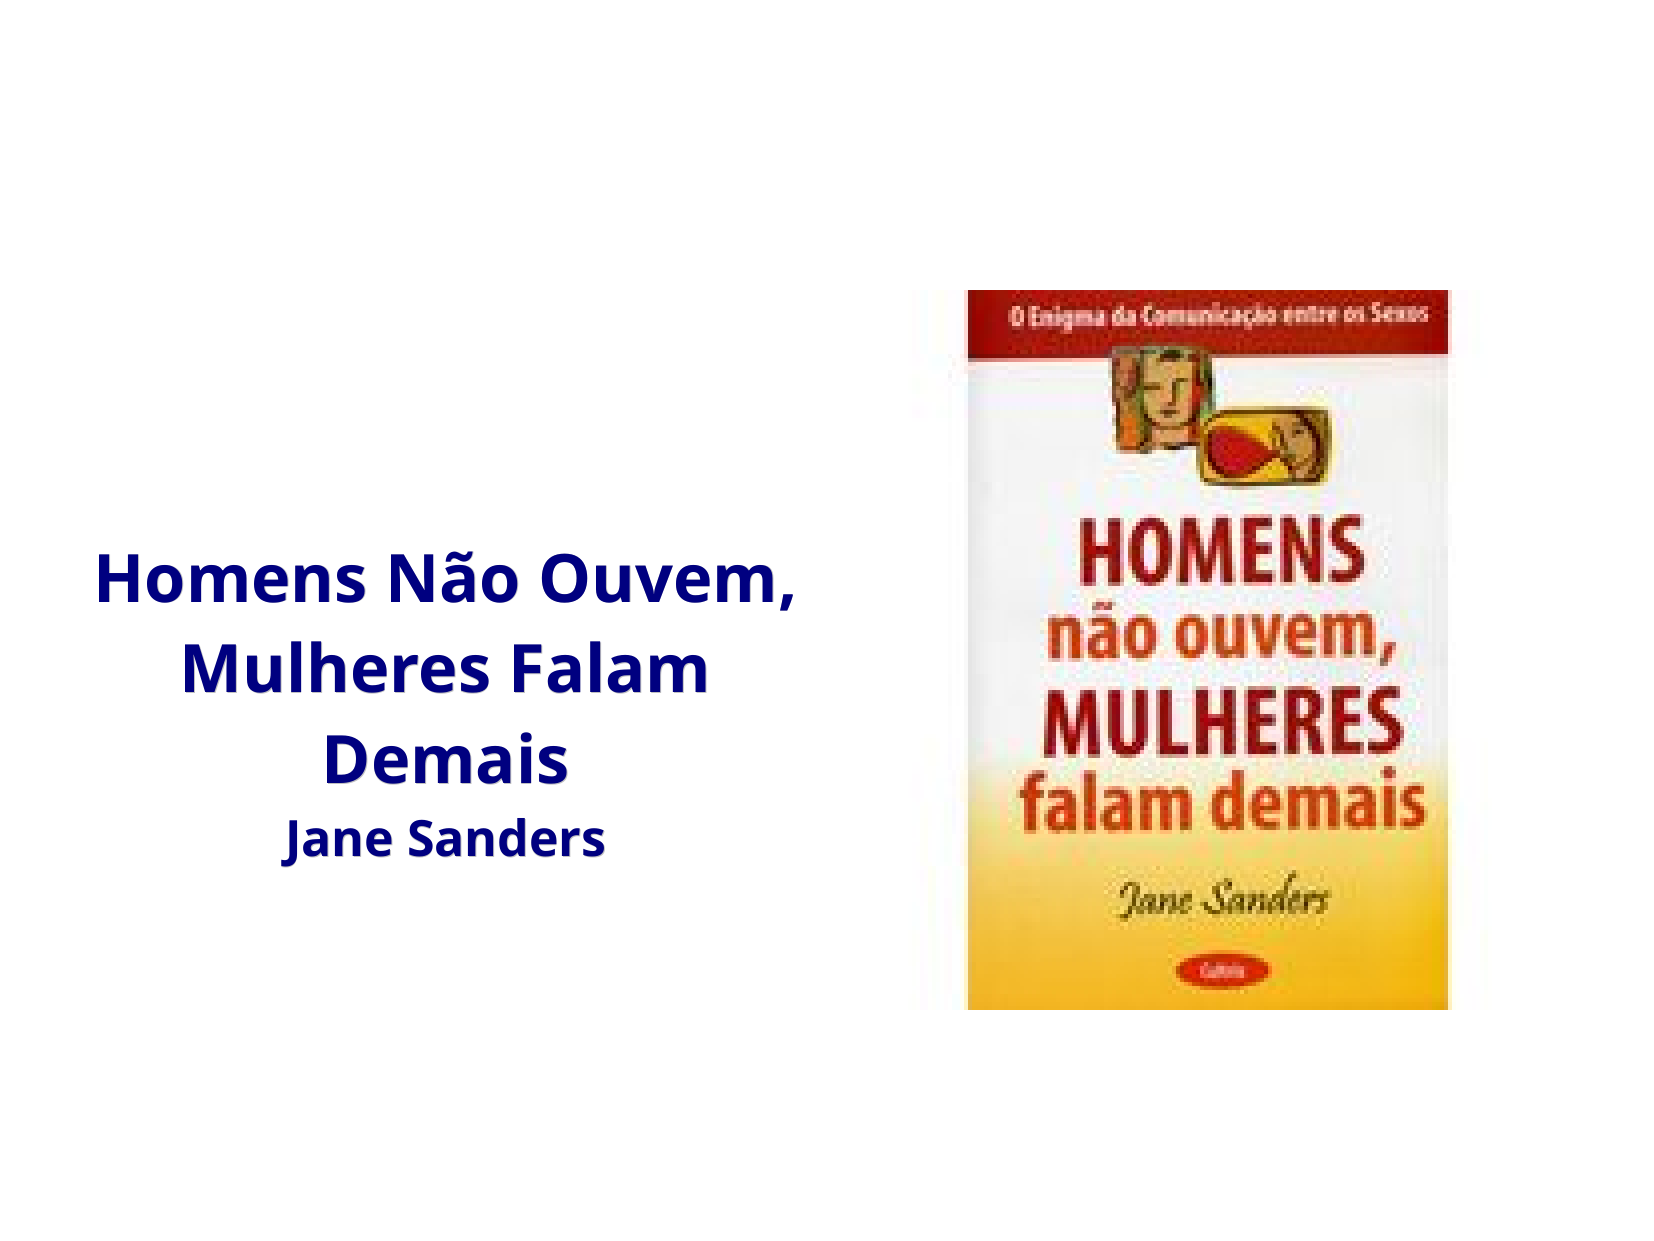

# Homens Não Ouvem, Mulheres Falam Demais Jane Sanders